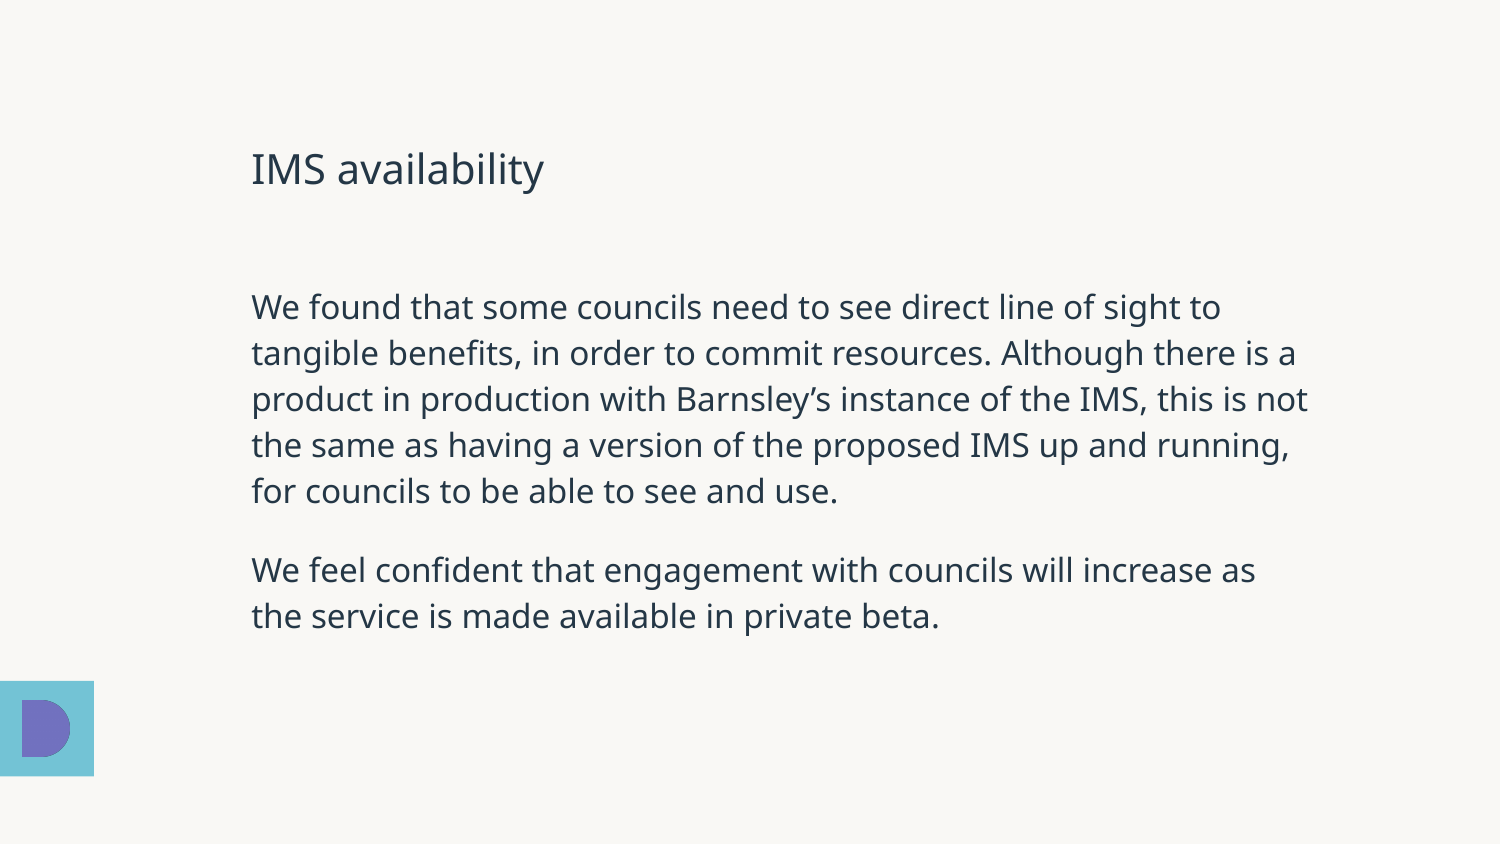

# IMS availability
We found that some councils need to see direct line of sight to tangible benefits, in order to commit resources. Although there is a product in production with Barnsley’s instance of the IMS, this is not the same as having a version of the proposed IMS up and running, for councils to be able to see and use.
We feel confident that engagement with councils will increase as the service is made available in private beta.